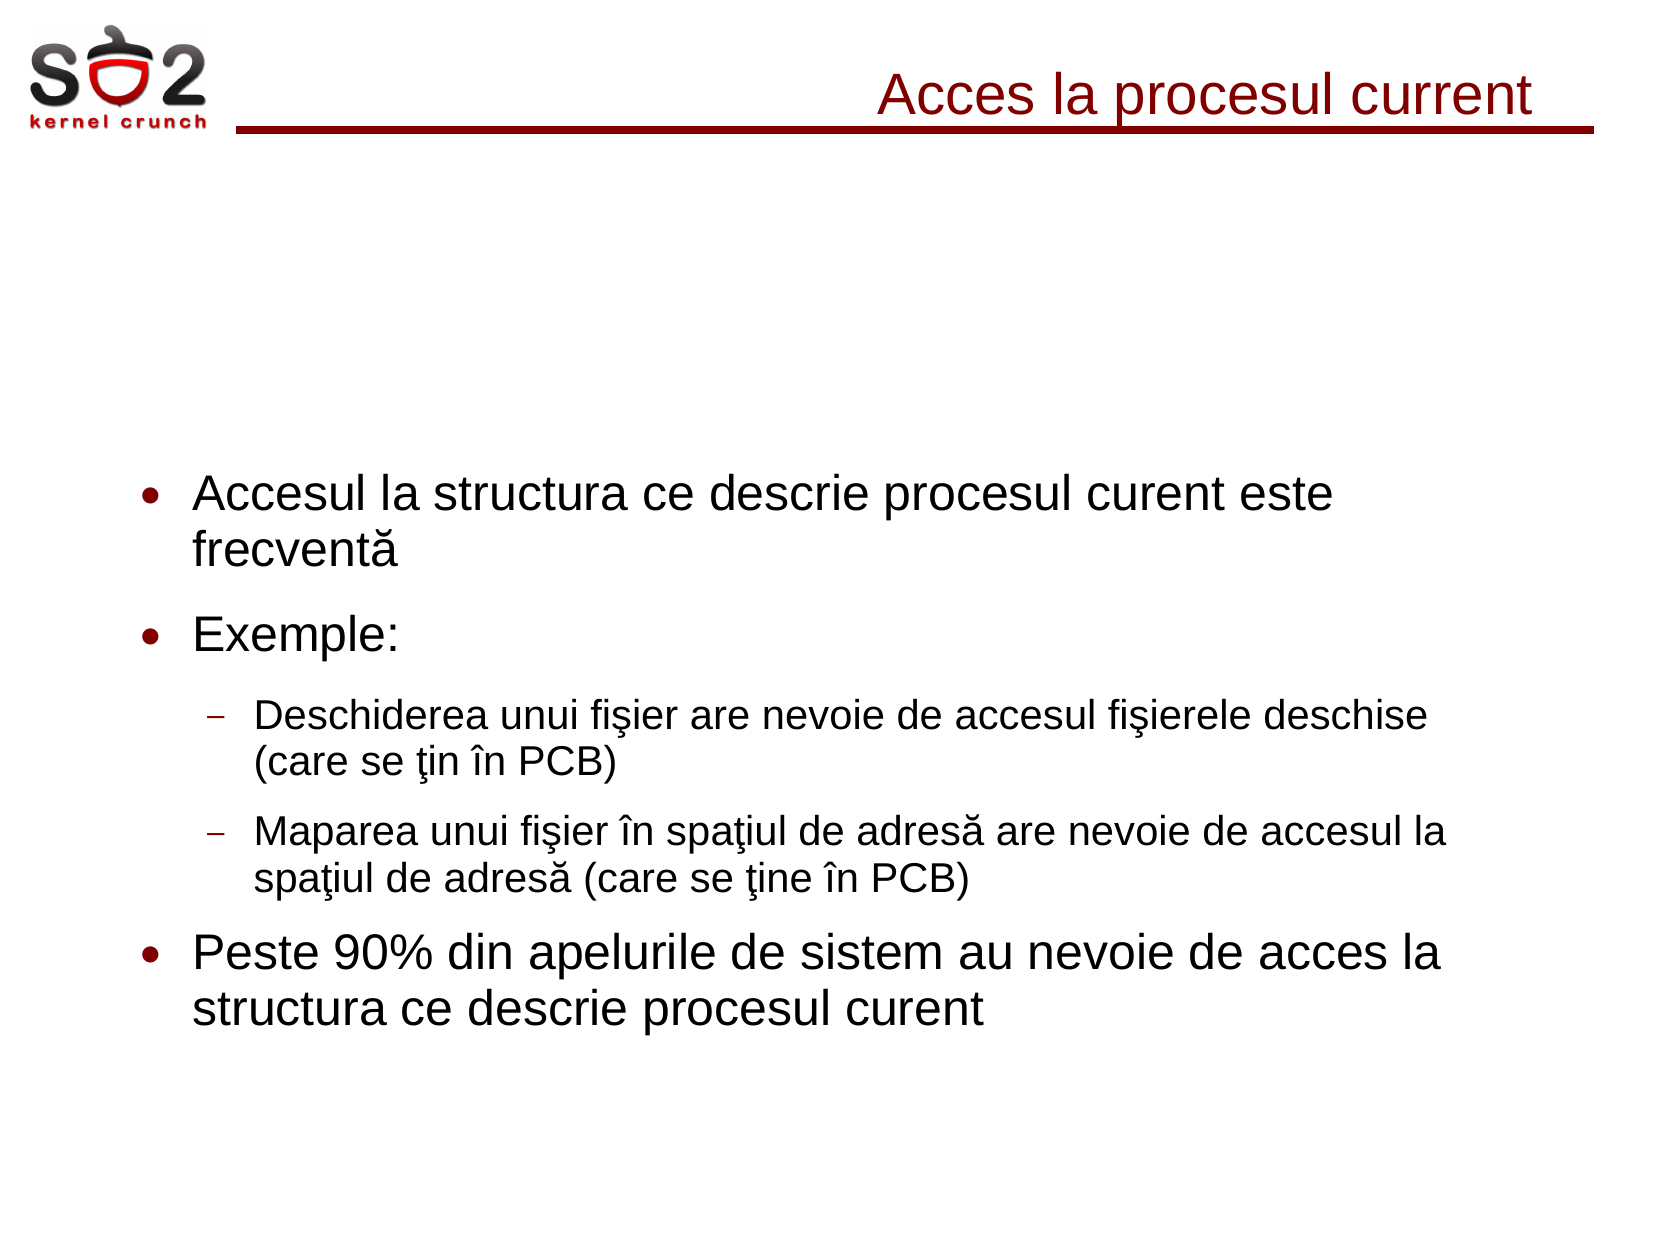

# Acces la procesul current
Accesul la structura ce descrie procesul curent este frecventă
Exemple:
Deschiderea unui fişier are nevoie de accesul fişierele deschise (care se ţin în PCB)
Maparea unui fişier în spaţiul de adresă are nevoie de accesul la spaţiul de adresă (care se ţine în PCB)
Peste 90% din apelurile de sistem au nevoie de acces la structura ce descrie procesul curent